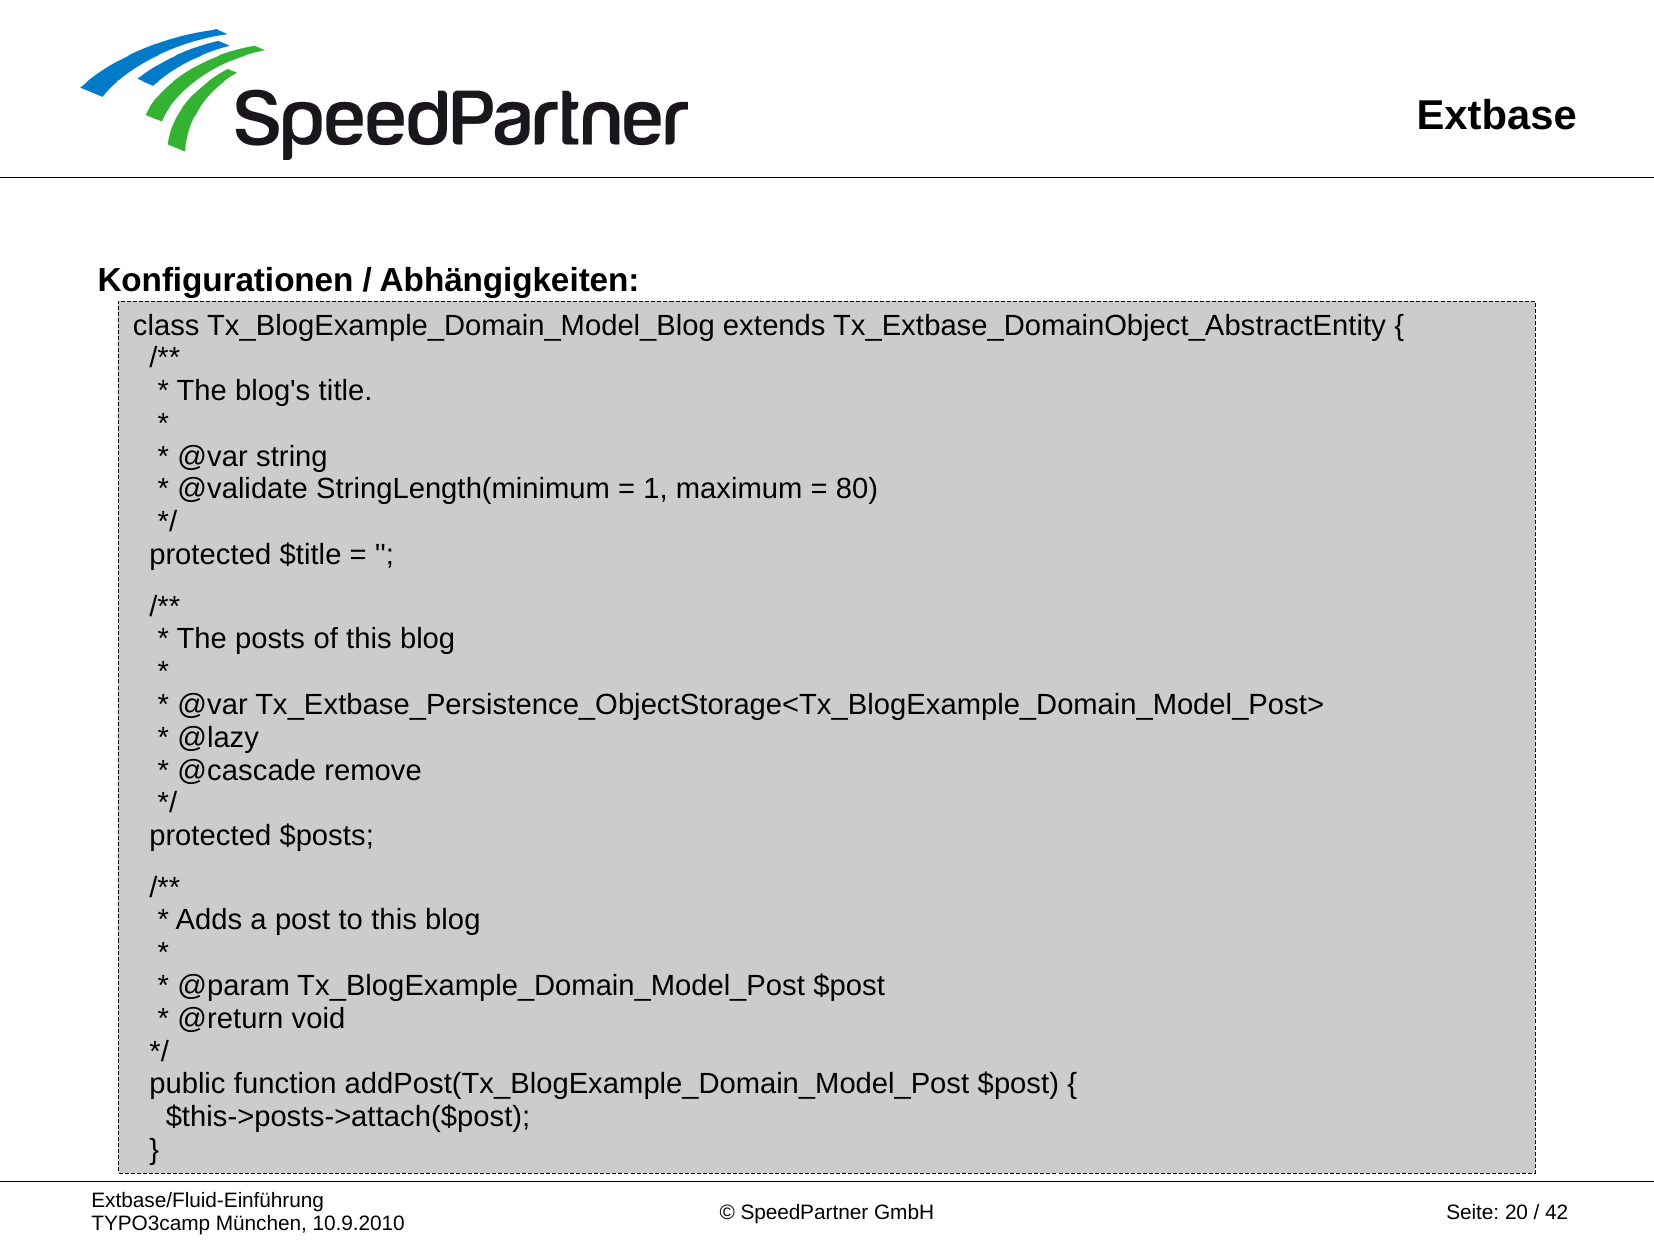

# Extbase
Konfigurationen / Abhängigkeiten:
class Tx_BlogExample_Domain_Model_Blog extends Tx_Extbase_DomainObject_AbstractEntity {
 /**
 * The blog's title.
 *
 * @var string
 * @validate StringLength(minimum = 1, maximum = 80)
 */
 protected $title = '';
 /**
 * The posts of this blog
 *
 * @var Tx_Extbase_Persistence_ObjectStorage<Tx_BlogExample_Domain_Model_Post>
 * @lazy
 * @cascade remove
 */
 protected $posts;
 /**
 * Adds a post to this blog
 *
 * @param Tx_BlogExample_Domain_Model_Post $post
 * @return void
 */
 public function addPost(Tx_BlogExample_Domain_Model_Post $post) {
 $this->posts->attach($post);
 }